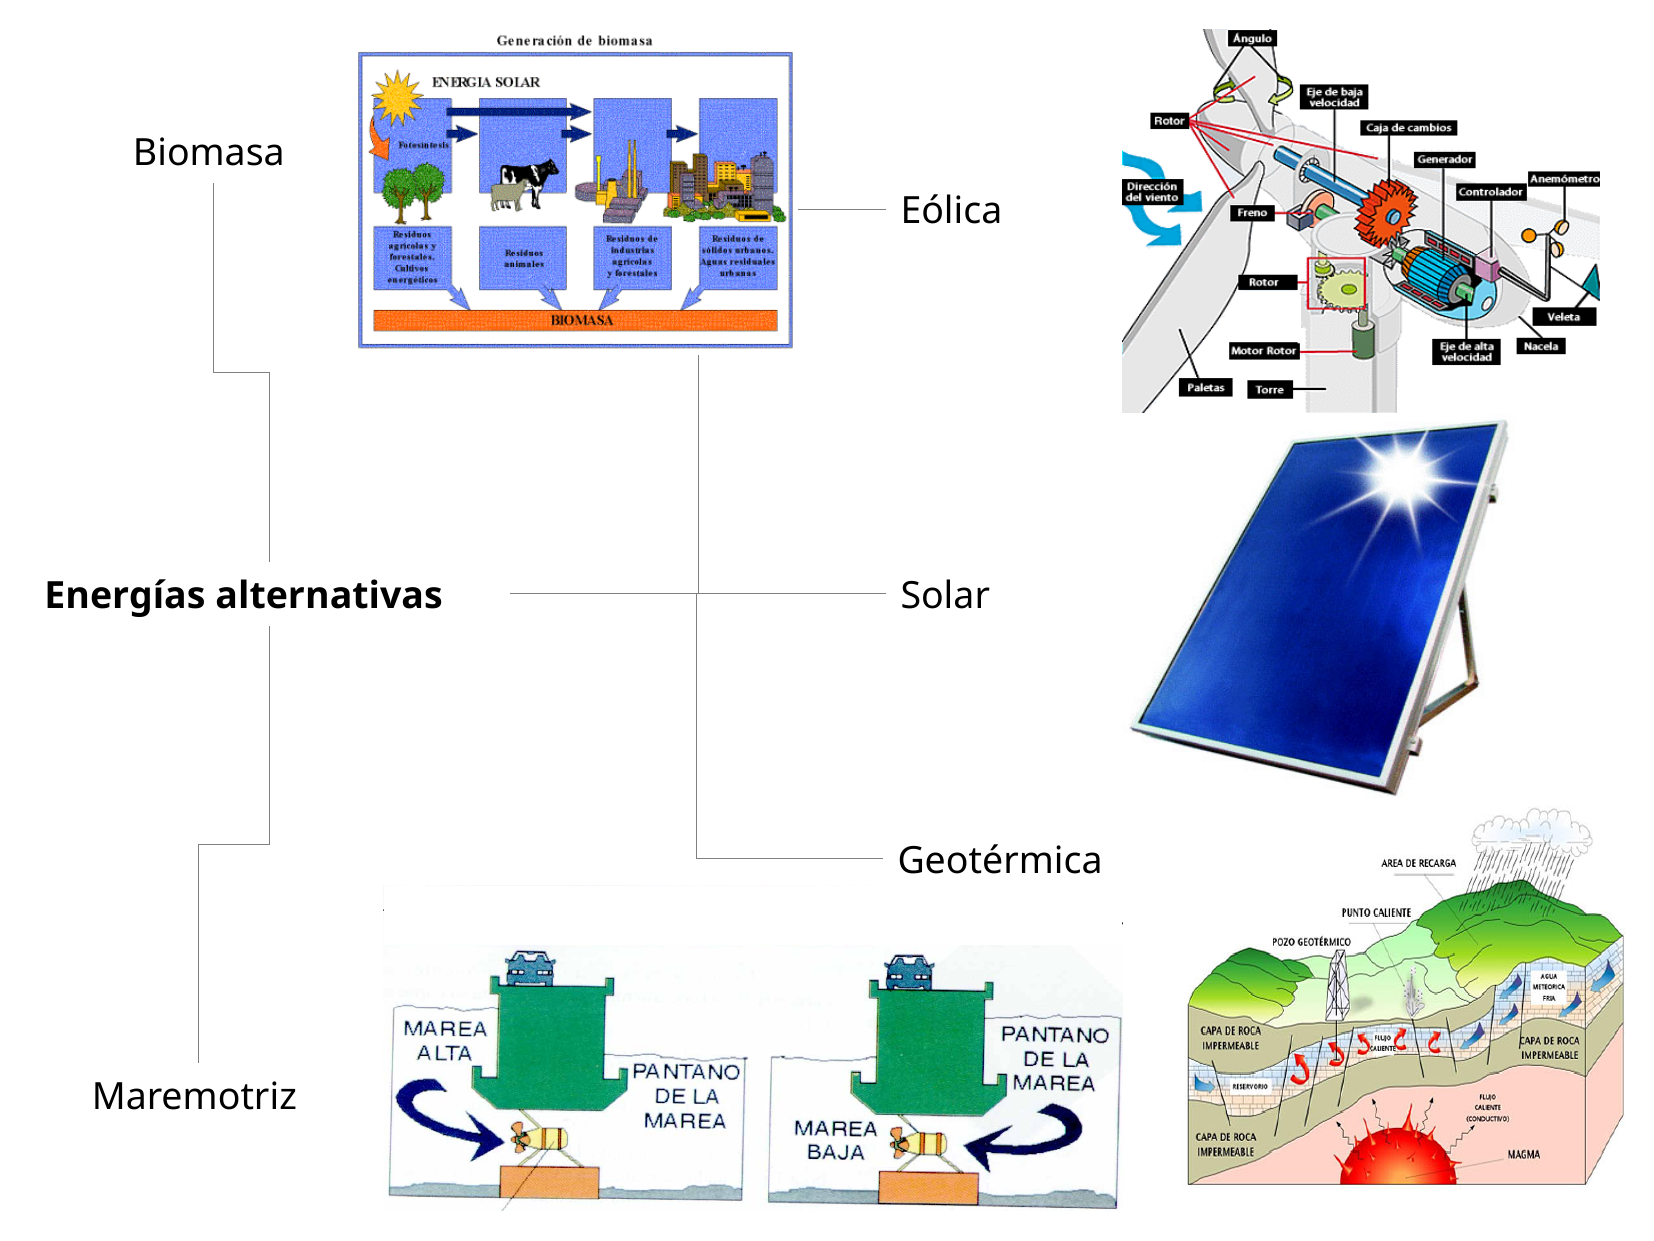

Biomasa
Eólica
Energías alternativas
Solar
Geotérmica
Maremotriz